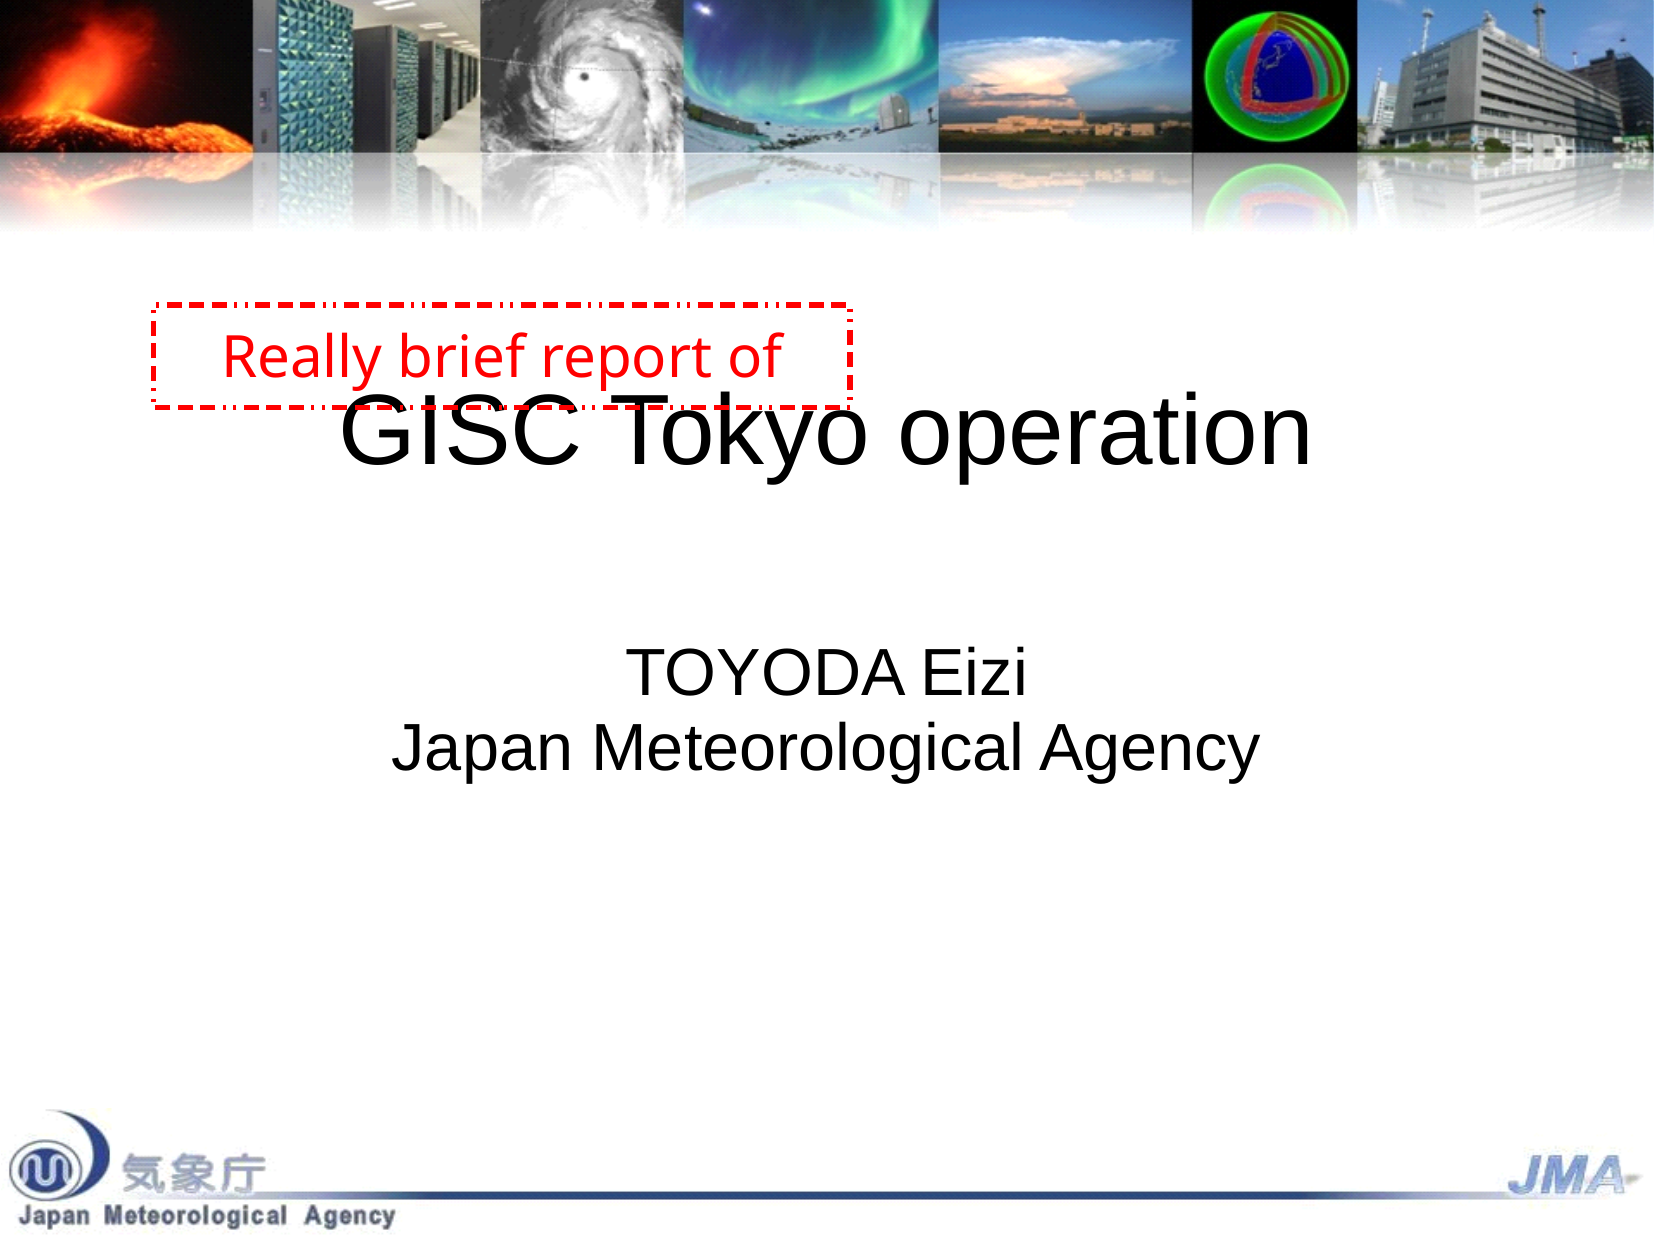

# GISC Tokyo operation
TOYODA Eizi
Japan Meteorological Agency
Really brief report of